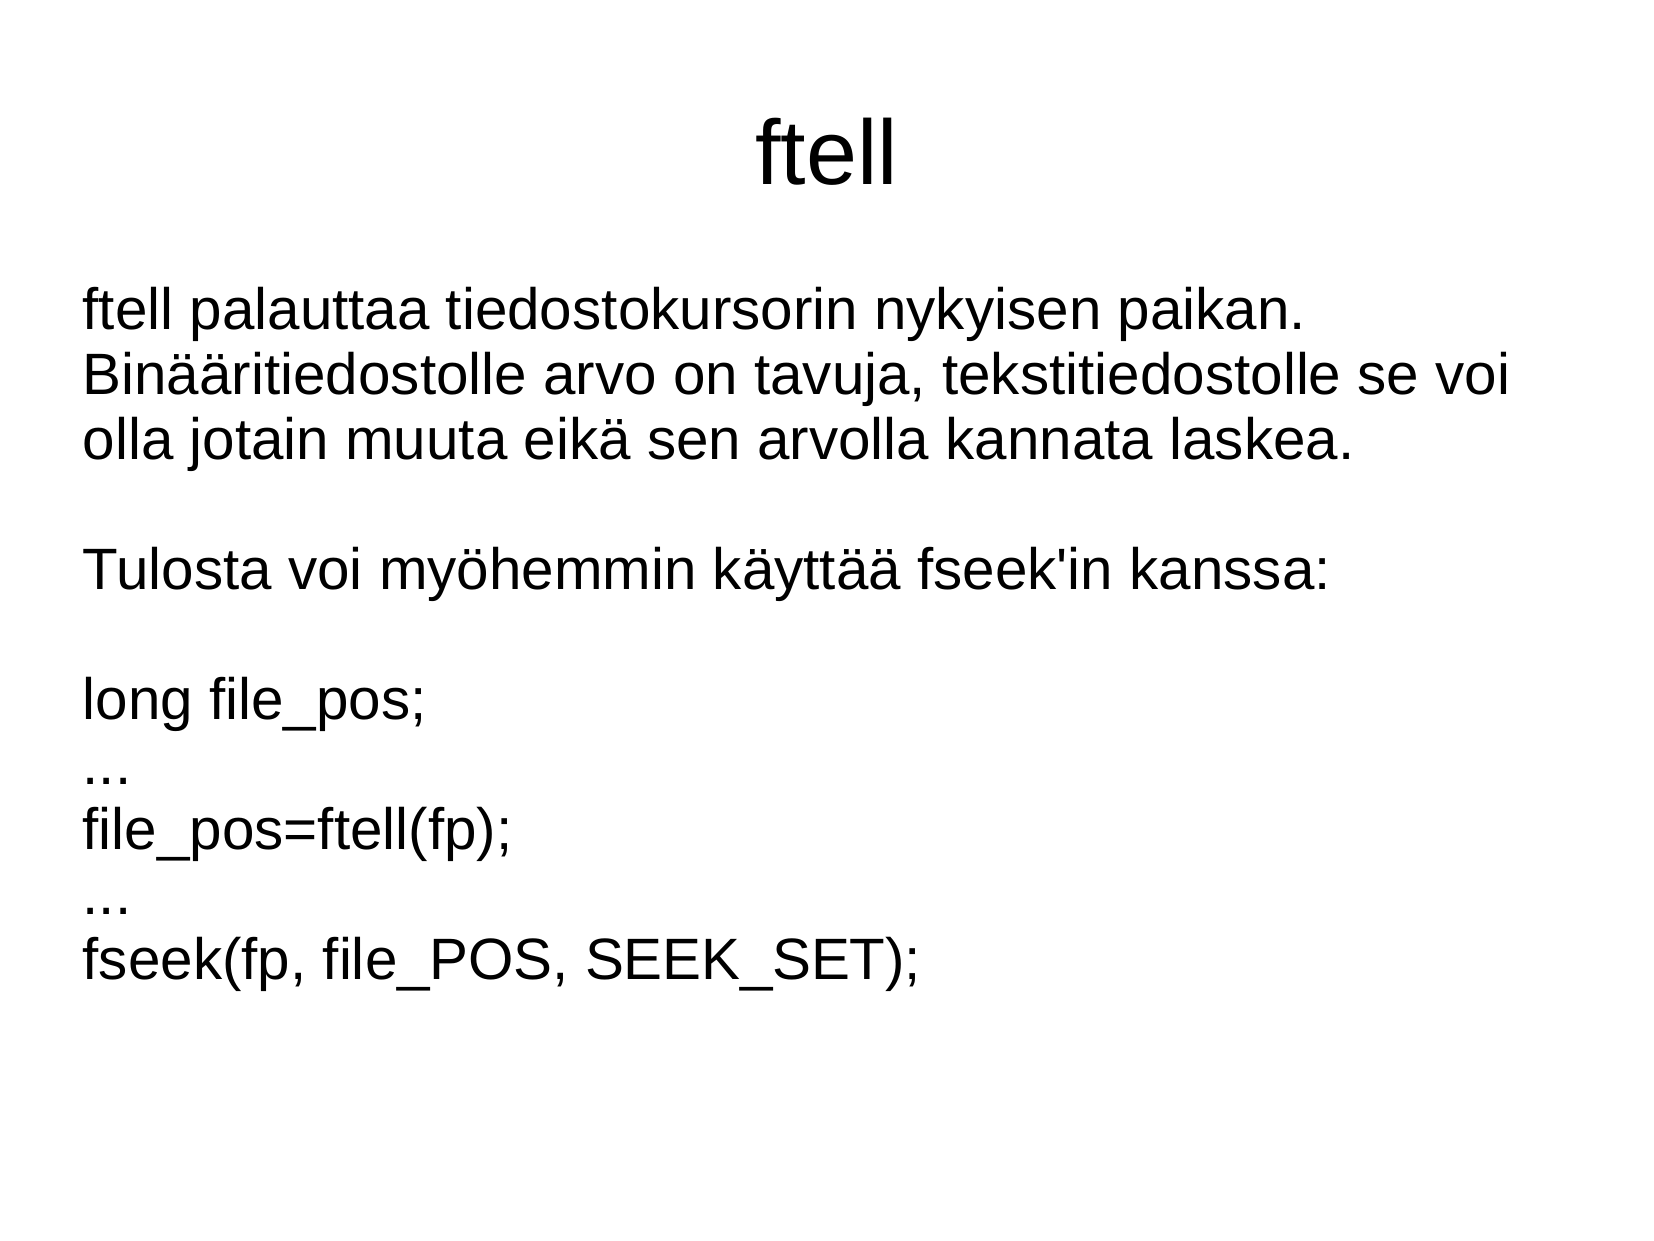

# ftell
ftell palauttaa tiedostokursorin nykyisen paikan.
Binääritiedostolle arvo on tavuja, tekstitiedostolle se voi olla jotain muuta eikä sen arvolla kannata laskea.
Tulosta voi myöhemmin käyttää fseek'in kanssa:
long file_pos;
...
file_pos=ftell(fp);
...
fseek(fp, file_POS, SEEK_SET);